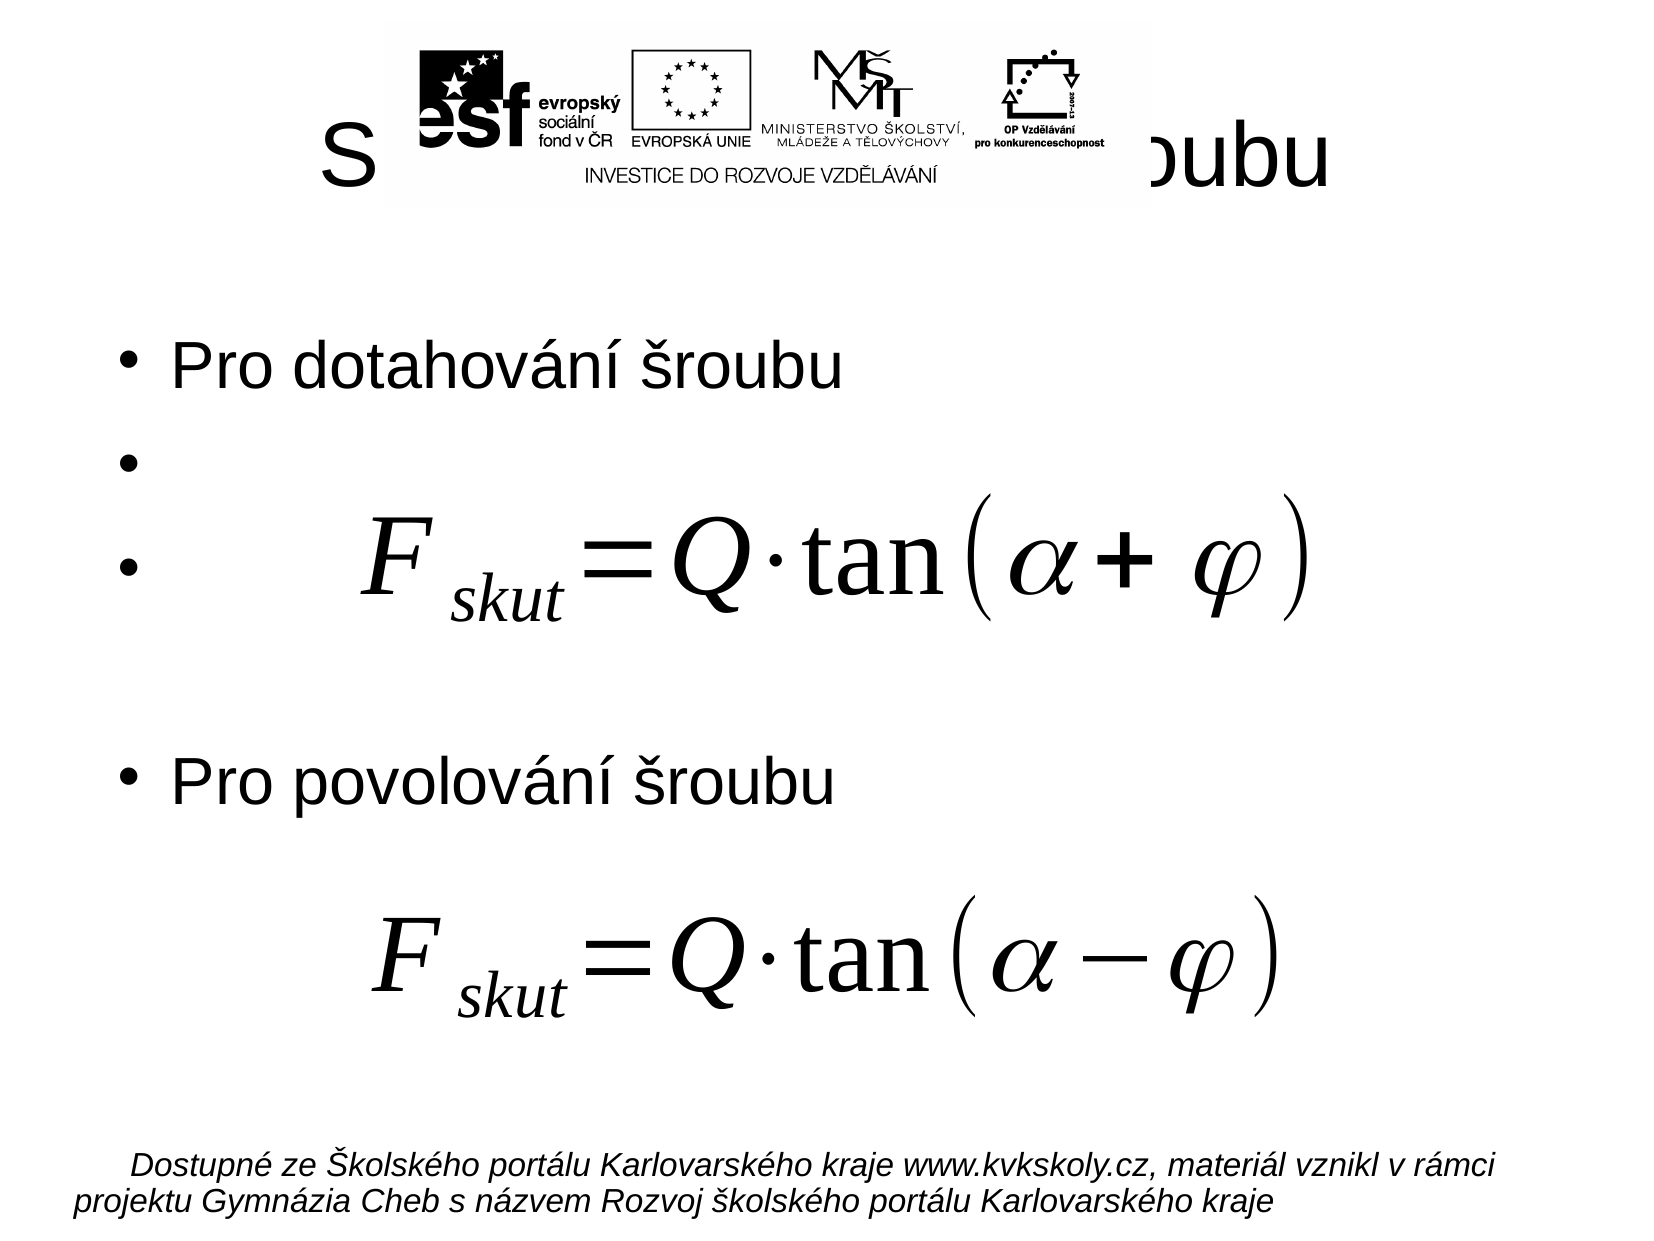

# Silové poměry na šroubu
Pro dotahování šroubu
Pro povolování šroubu
	Dostupné ze Školského portálu Karlovarského kraje www.kvkskoly.cz, materiál vznikl v rámci projektu Gymnázia Cheb s názvem Rozvoj školského portálu Karlovarského kraje